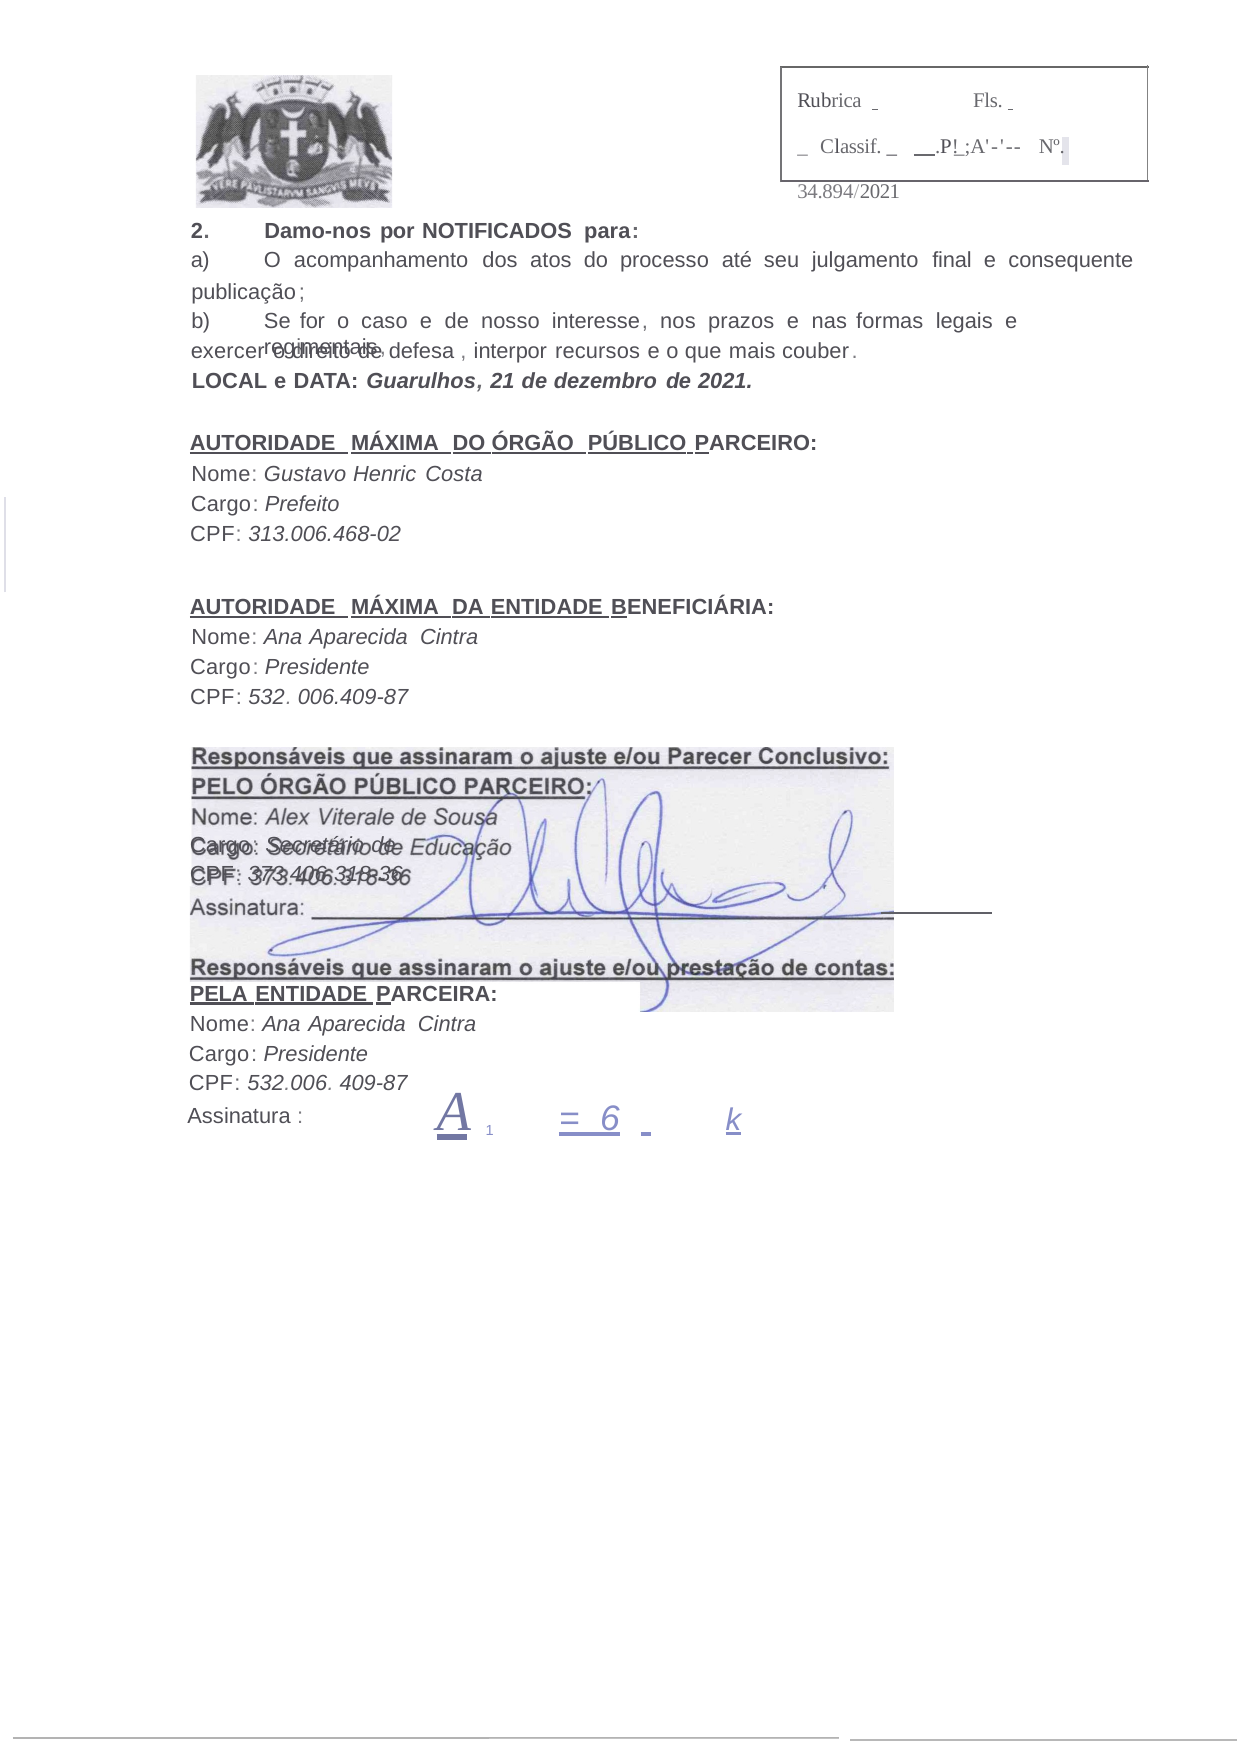

Rubrica 	 Fls. 	_ Classif. _ .P!_;A'-'-- Nº. 34.894/2021
2.
a)
Damo-nos por NOTIFICADOS para:
O acompanhamento dos atos do processo até seu julgamento final e consequente
publicação;
b)
Se for o caso e de nosso interesse, nos prazos e nas formas legais e regimentais,
exercer o direito de defesa , interpor recursos e o que mais couber.
LOCAL e DATA: Guarulhos, 21 de dezembro de 2021.
AUTORIDADE MÁXIMA DO ÓRGÃO PÚBLICO PARCEIRO:
Nome: Gustavo Henric Costa
Cargo: Prefeito
CPF: 313.006.468-02
AUTORIDADE MÁXIMA DA ENTIDADE BENEFICIÁRIA:
Nome: Ana Aparecida Cintra
Cargo: Presidente
CPF: 532. 006.409-87
Cargo: Secretário de
CPF: 373.406.318-36
PELA ENTIDADE PARCEIRA:
Nome: Ana Aparecida Cintra
Cargo: Presidente
CPF: 532.006. 409-87
A 	=6 	k
Assinatura :
1